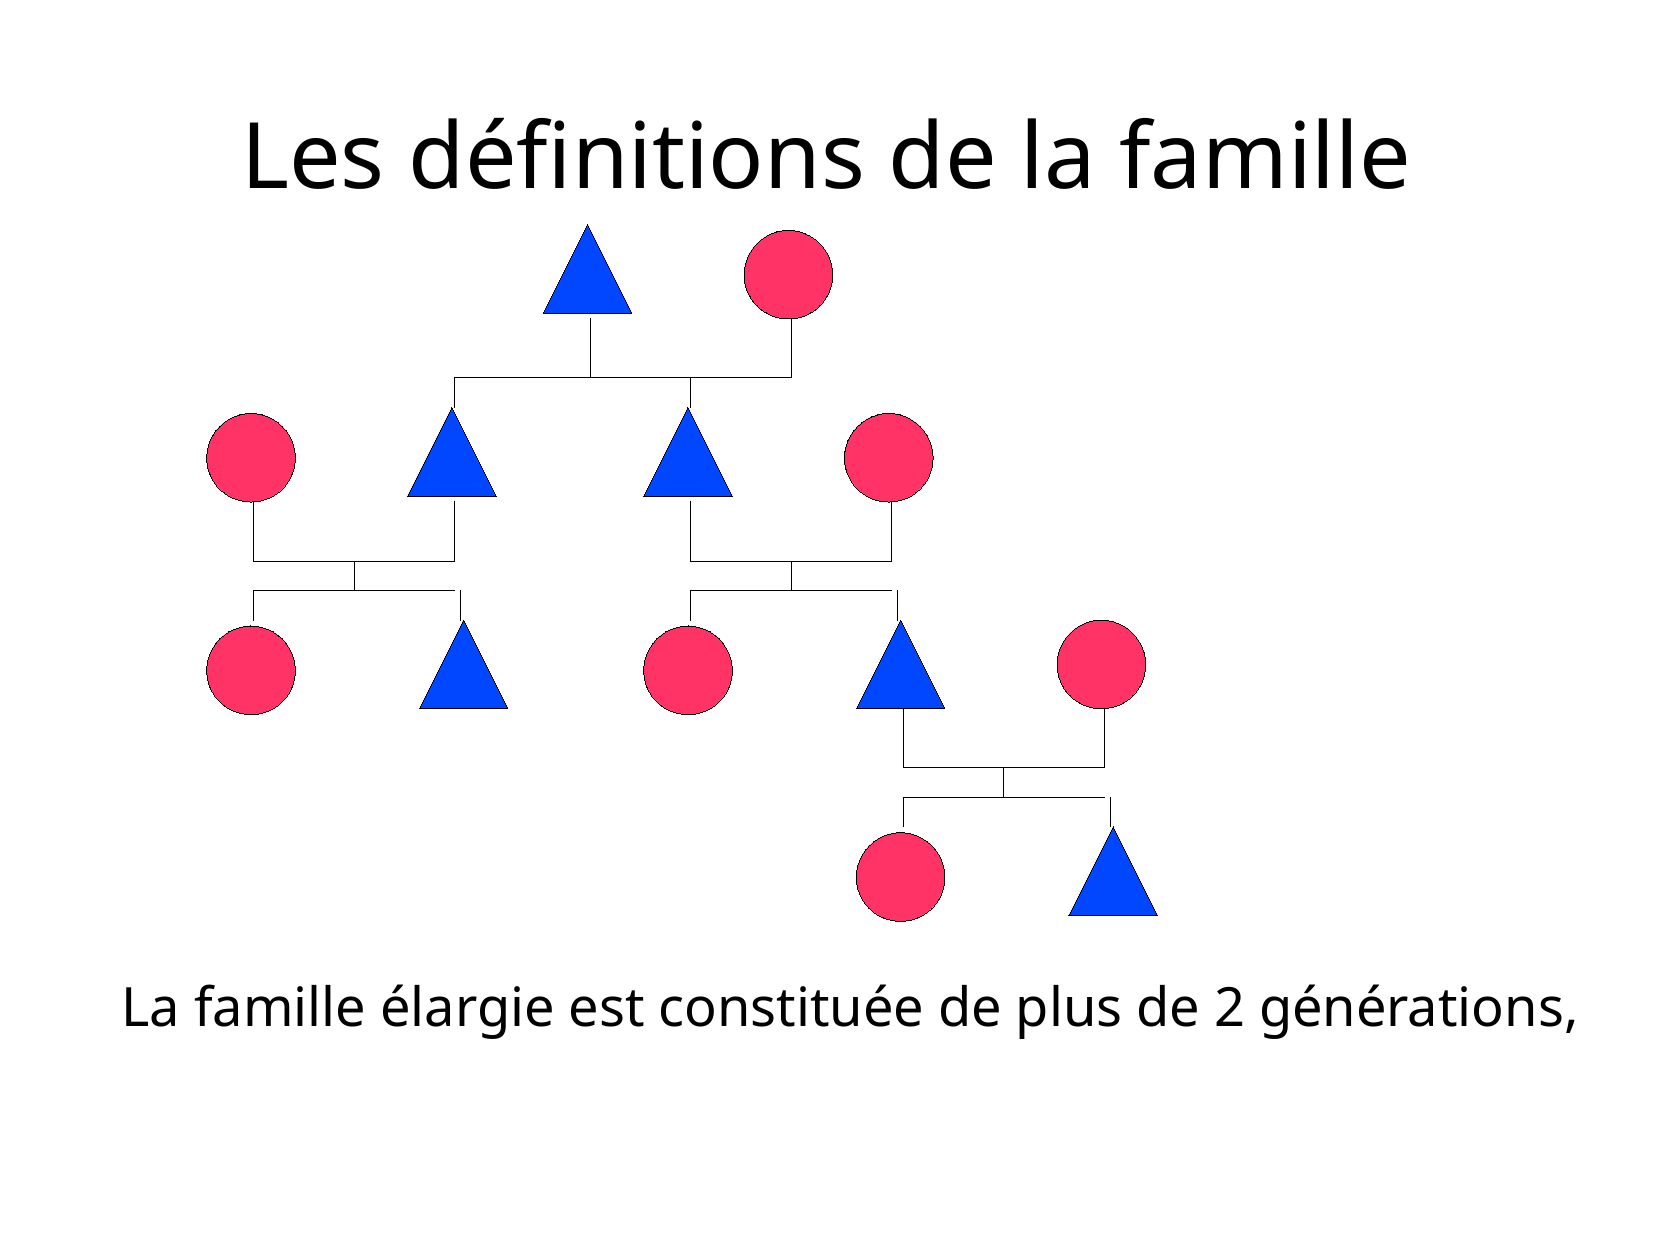

# Les définitions de la famille
La famille élargie est constituée de plus de 2 générations,